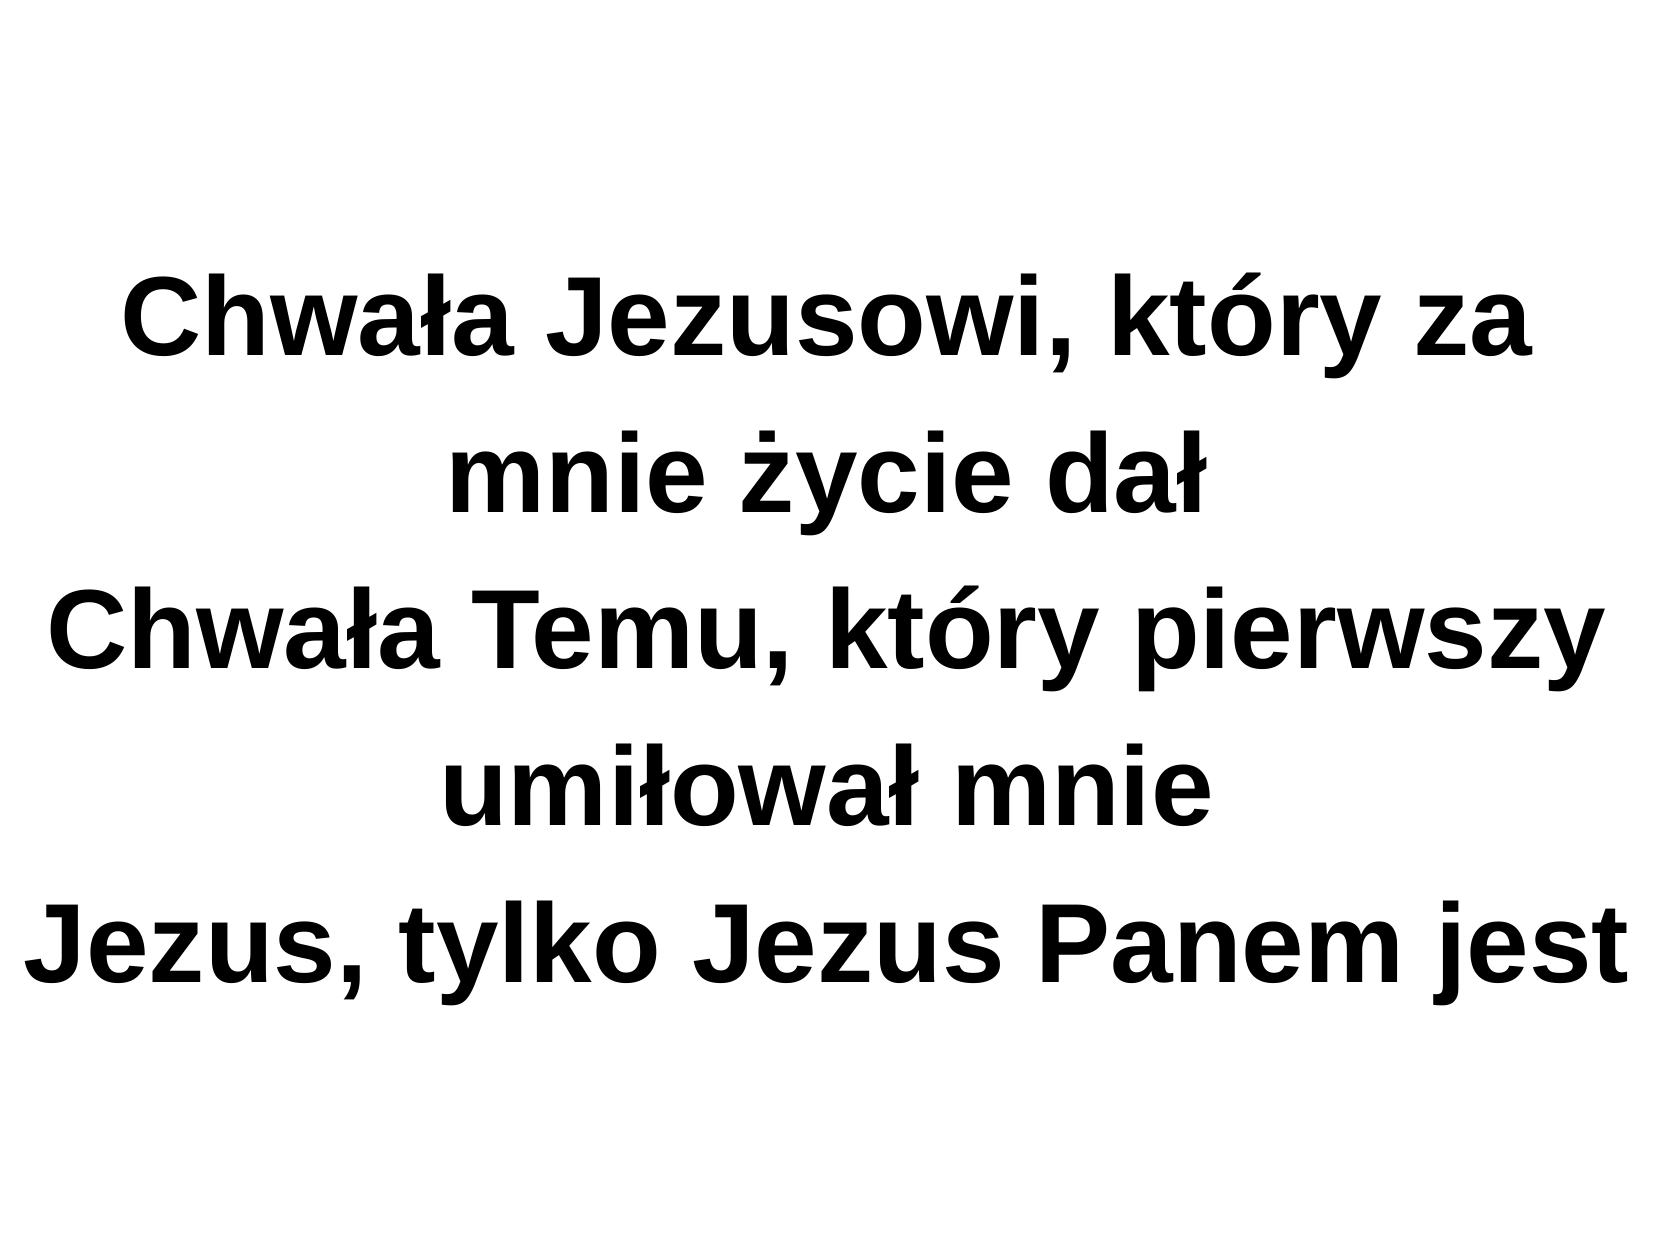

# Chwała Jezusowi, który za mnie życie dał
Chwała Temu, który pierwszy umiłował mnie
Jezus, tylko Jezus Panem jest